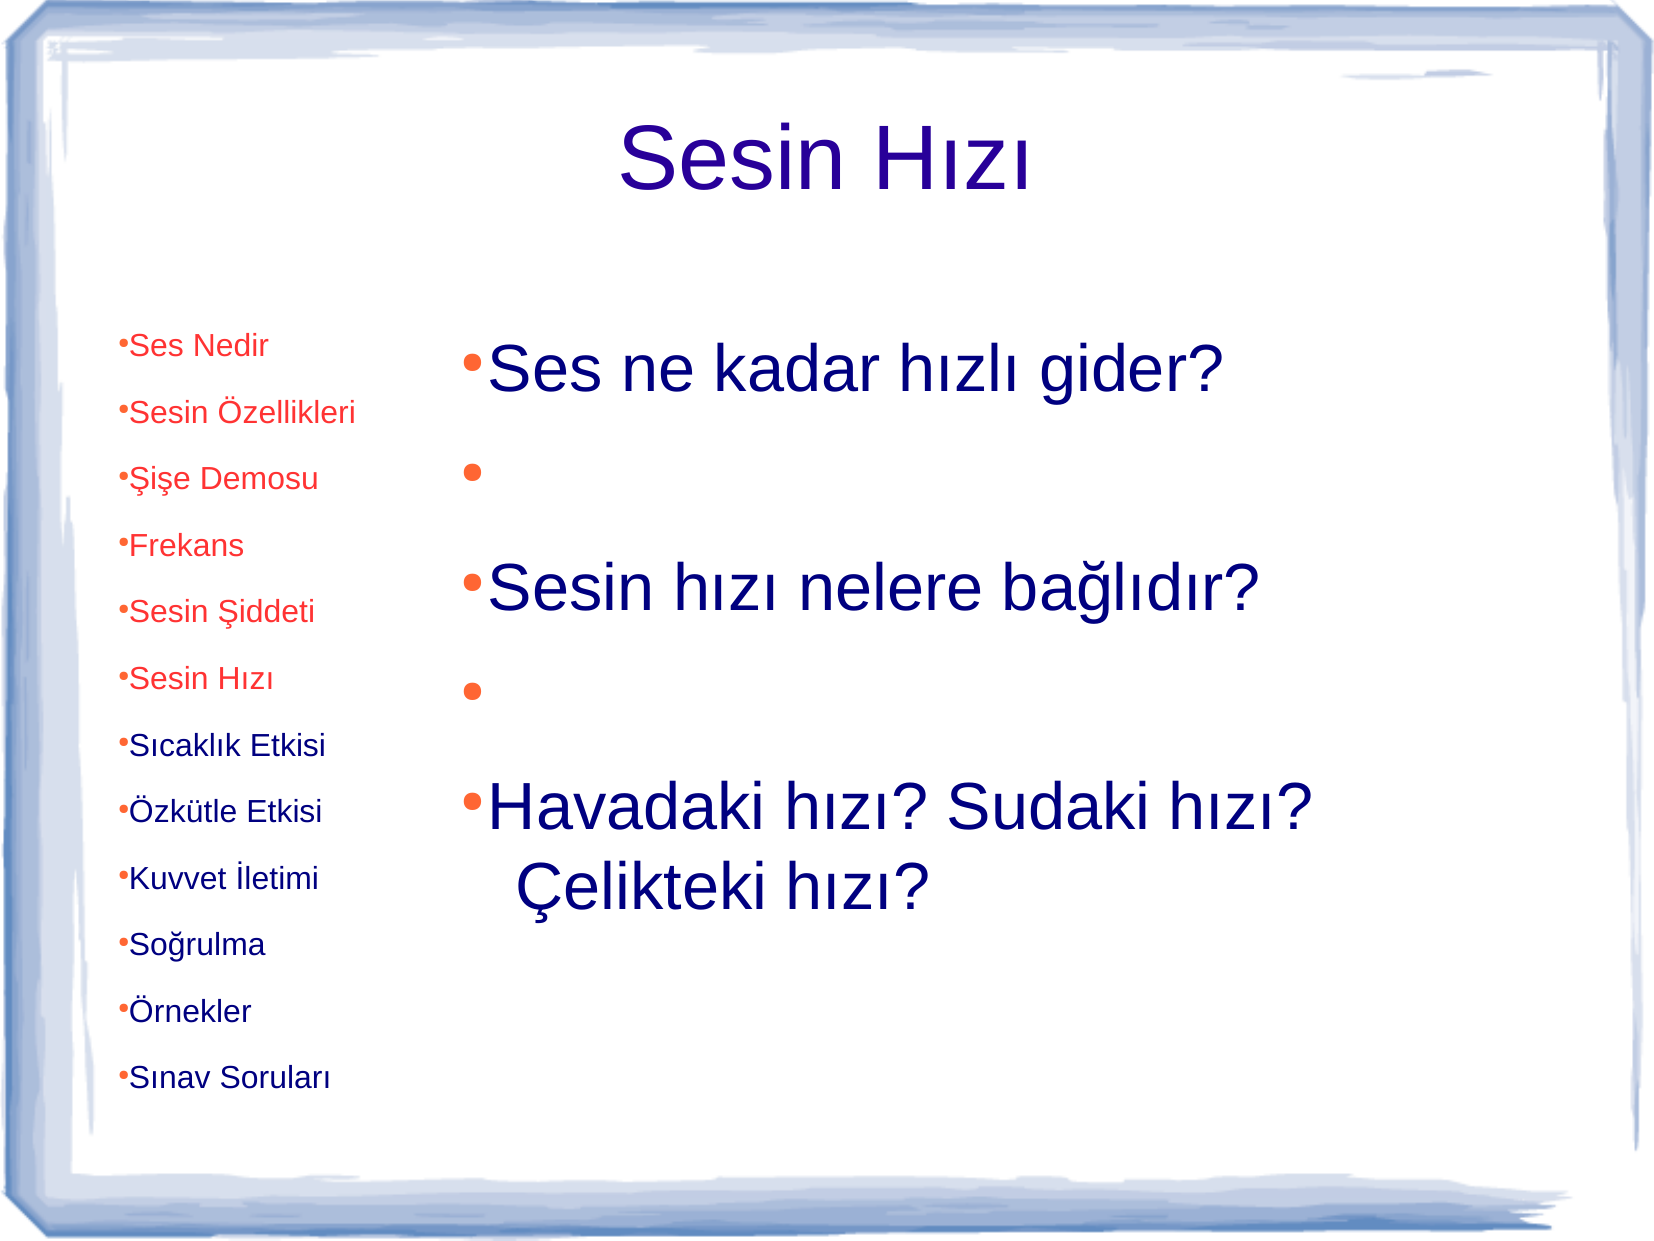

# Sesin Hızı
Ses Nedir
Sesin Özellikleri
Şişe Demosu
Frekans
Sesin Şiddeti
Sesin Hızı
Sıcaklık Etkisi
Özkütle Etkisi
Kuvvet İletimi
Soğrulma
Örnekler
Sınav Soruları
Ses ne kadar hızlı gider?
Sesin hızı nelere bağlıdır?
Havadaki hızı? Sudaki hızı? Çelikteki hızı?